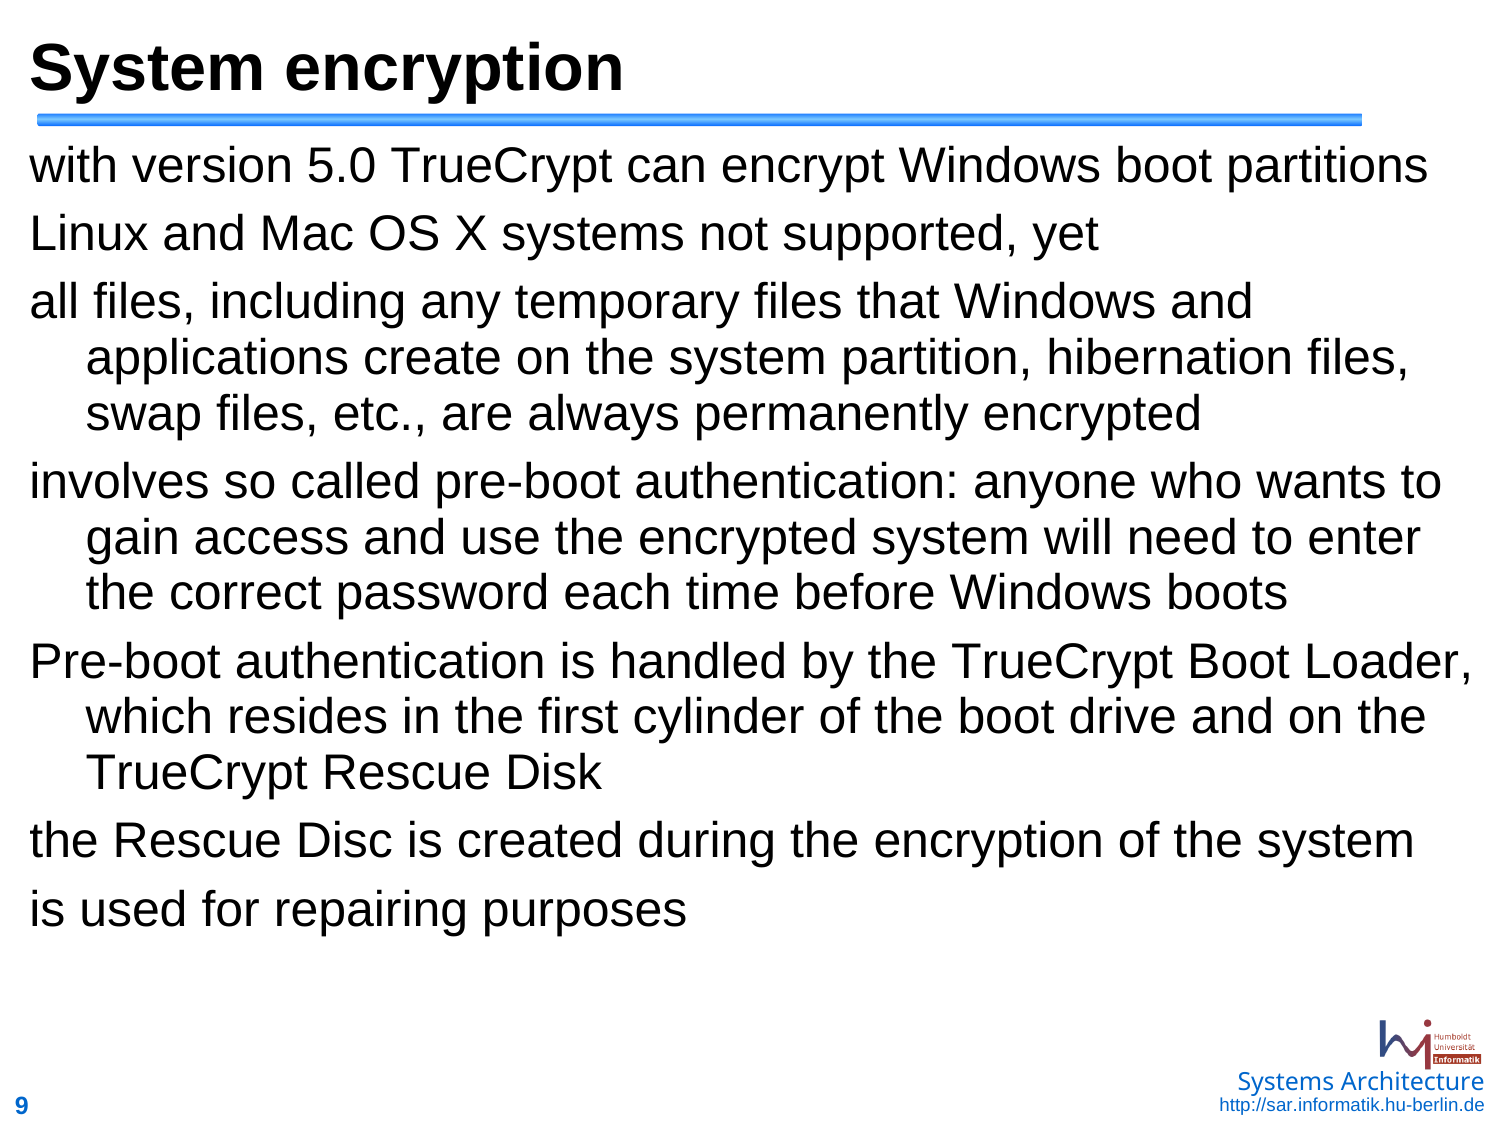

# System encryption
with version 5.0 TrueCrypt can encrypt Windows boot partitions
Linux and Mac OS X systems not supported, yet
all files, including any temporary files that Windows and applications create on the system partition, hibernation files, swap files, etc., are always permanently encrypted
involves so called pre-boot authentication: anyone who wants to gain access and use the encrypted system will need to enter the correct password each time before Windows boots
Pre-boot authentication is handled by the TrueCrypt Boot Loader, which resides in the first cylinder of the boot drive and on the TrueCrypt Rescue Disk
the Rescue Disc is created during the encryption of the system
is used for repairing purposes